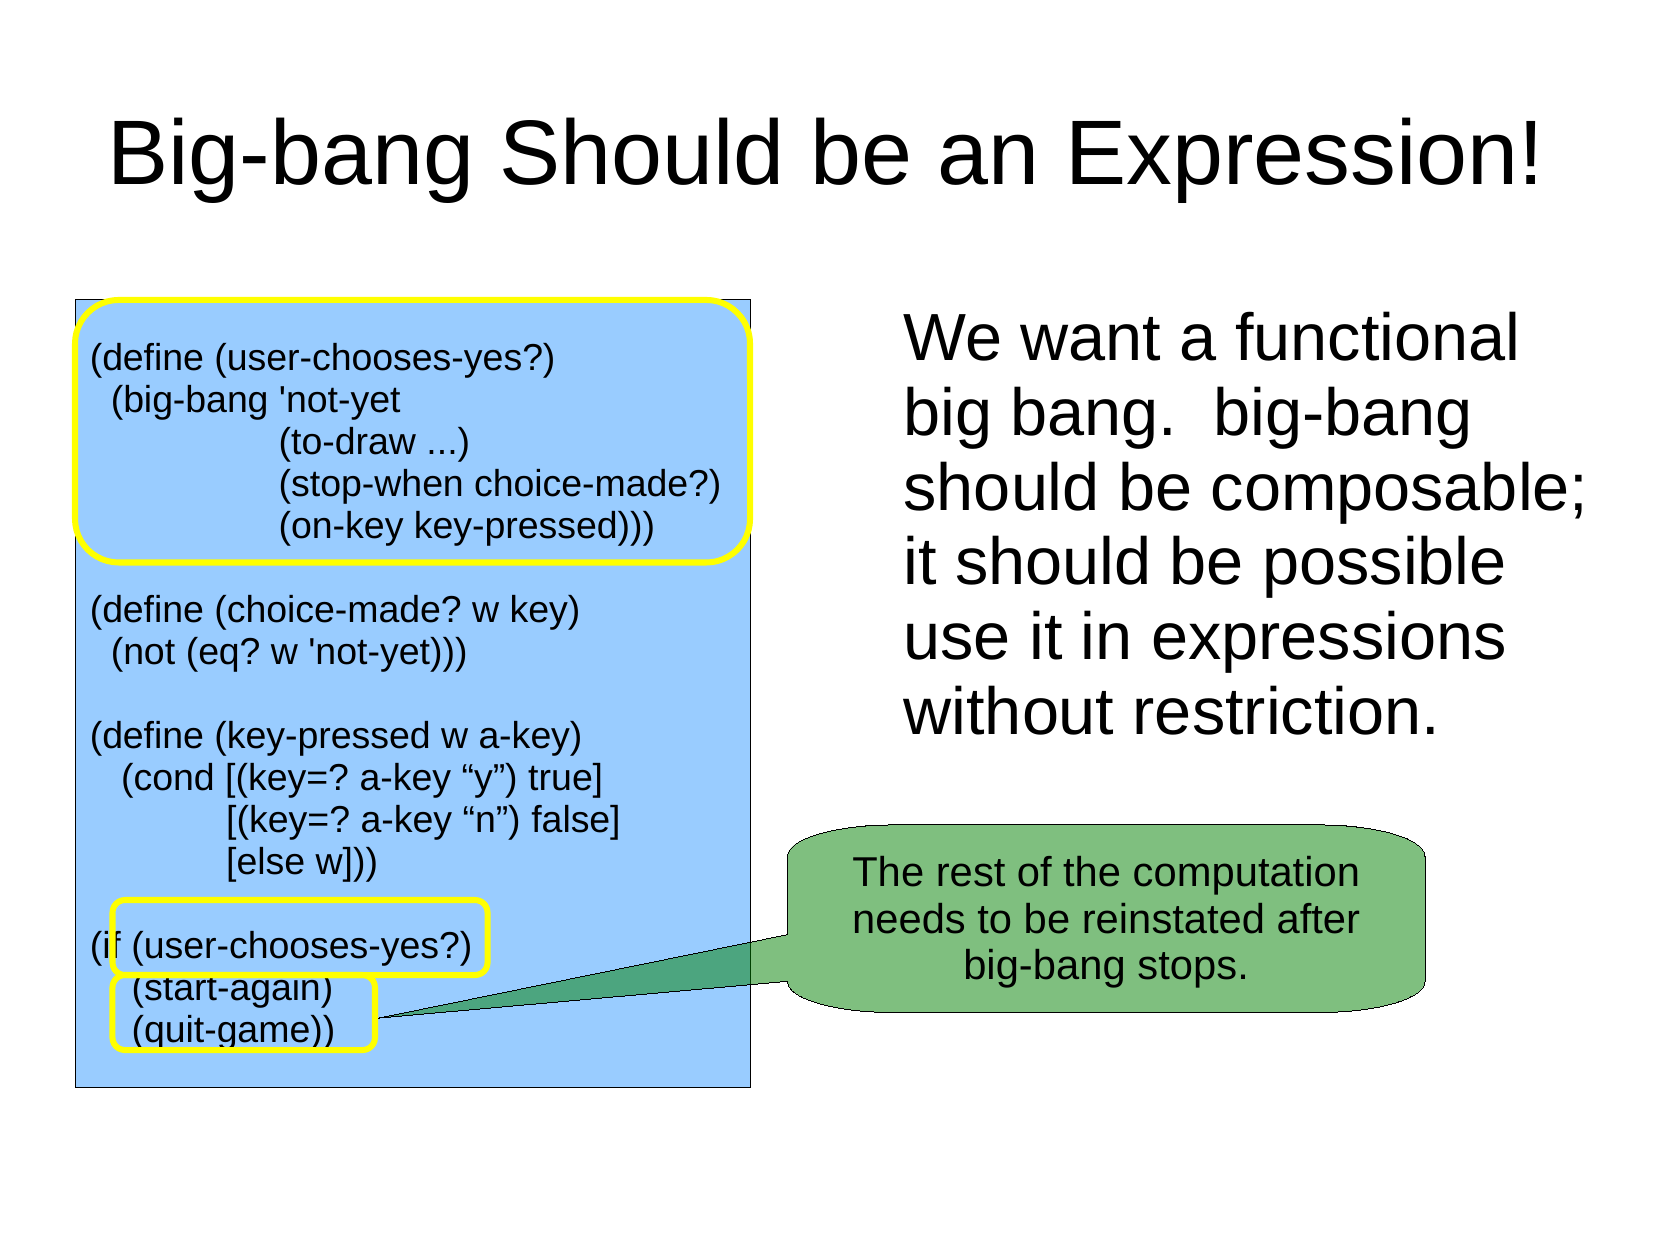

# Big-bang Should be an Expression!
(define (user-chooses-yes?)
 (big-bang 'not-yet
 (to-draw ...)
 (stop-when choice-made?)
 (on-key key-pressed)))
(define (choice-made? w key)
 (not (eq? w 'not-yet)))
(define (key-pressed w a-key)
 (cond [(key=? a-key “y”) true]
 [(key=? a-key “n”) false]
 [else w]))
(if (user-chooses-yes?)
 (start-again)
 (quit-game))
We want a functional big bang. big-bang should be composable; it should be possible use it in expressions without restriction.
The rest of the computation needs to be reinstated after big-bang stops.